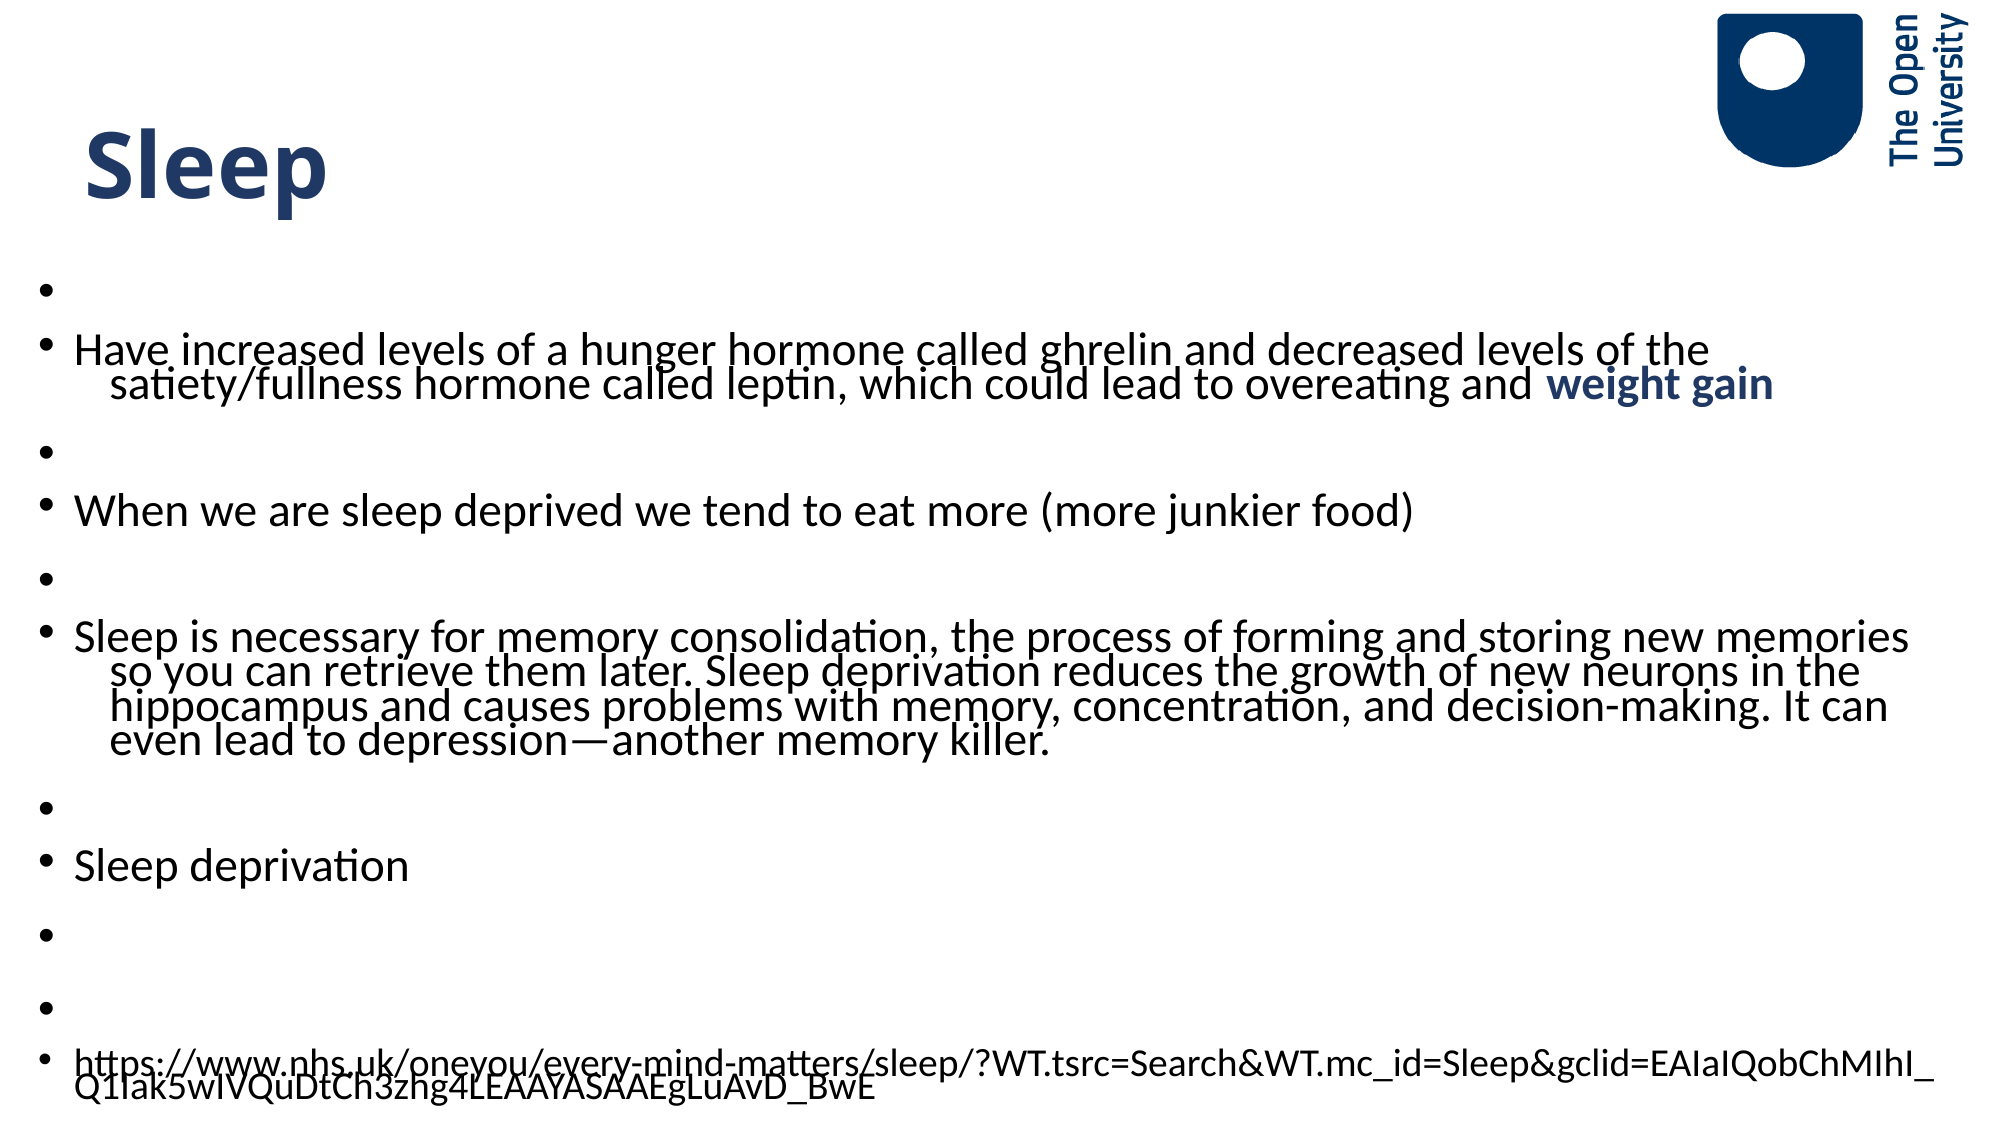

# Sleep
Have increased levels of a hunger hormone called ghrelin and decreased levels of the satiety/fullness hormone called leptin, which could lead to overeating and weight gain
When we are sleep deprived we tend to eat more (more junkier food)
Sleep is necessary for memory consolidation, the process of forming and storing new memories so you can retrieve them later. Sleep deprivation reduces the growth of new neurons in the hippocampus and causes problems with memory, concentration, and decision-making. It can even lead to depression—another memory killer.
Sleep deprivation
https://www.nhs.uk/oneyou/every-mind-matters/sleep/?WT.tsrc=Search&WT.mc_id=Sleep&gclid=EAIaIQobChMIhI_Q1Iak5wIVQuDtCh3zhg4LEAAYASAAEgLuAvD_BwE